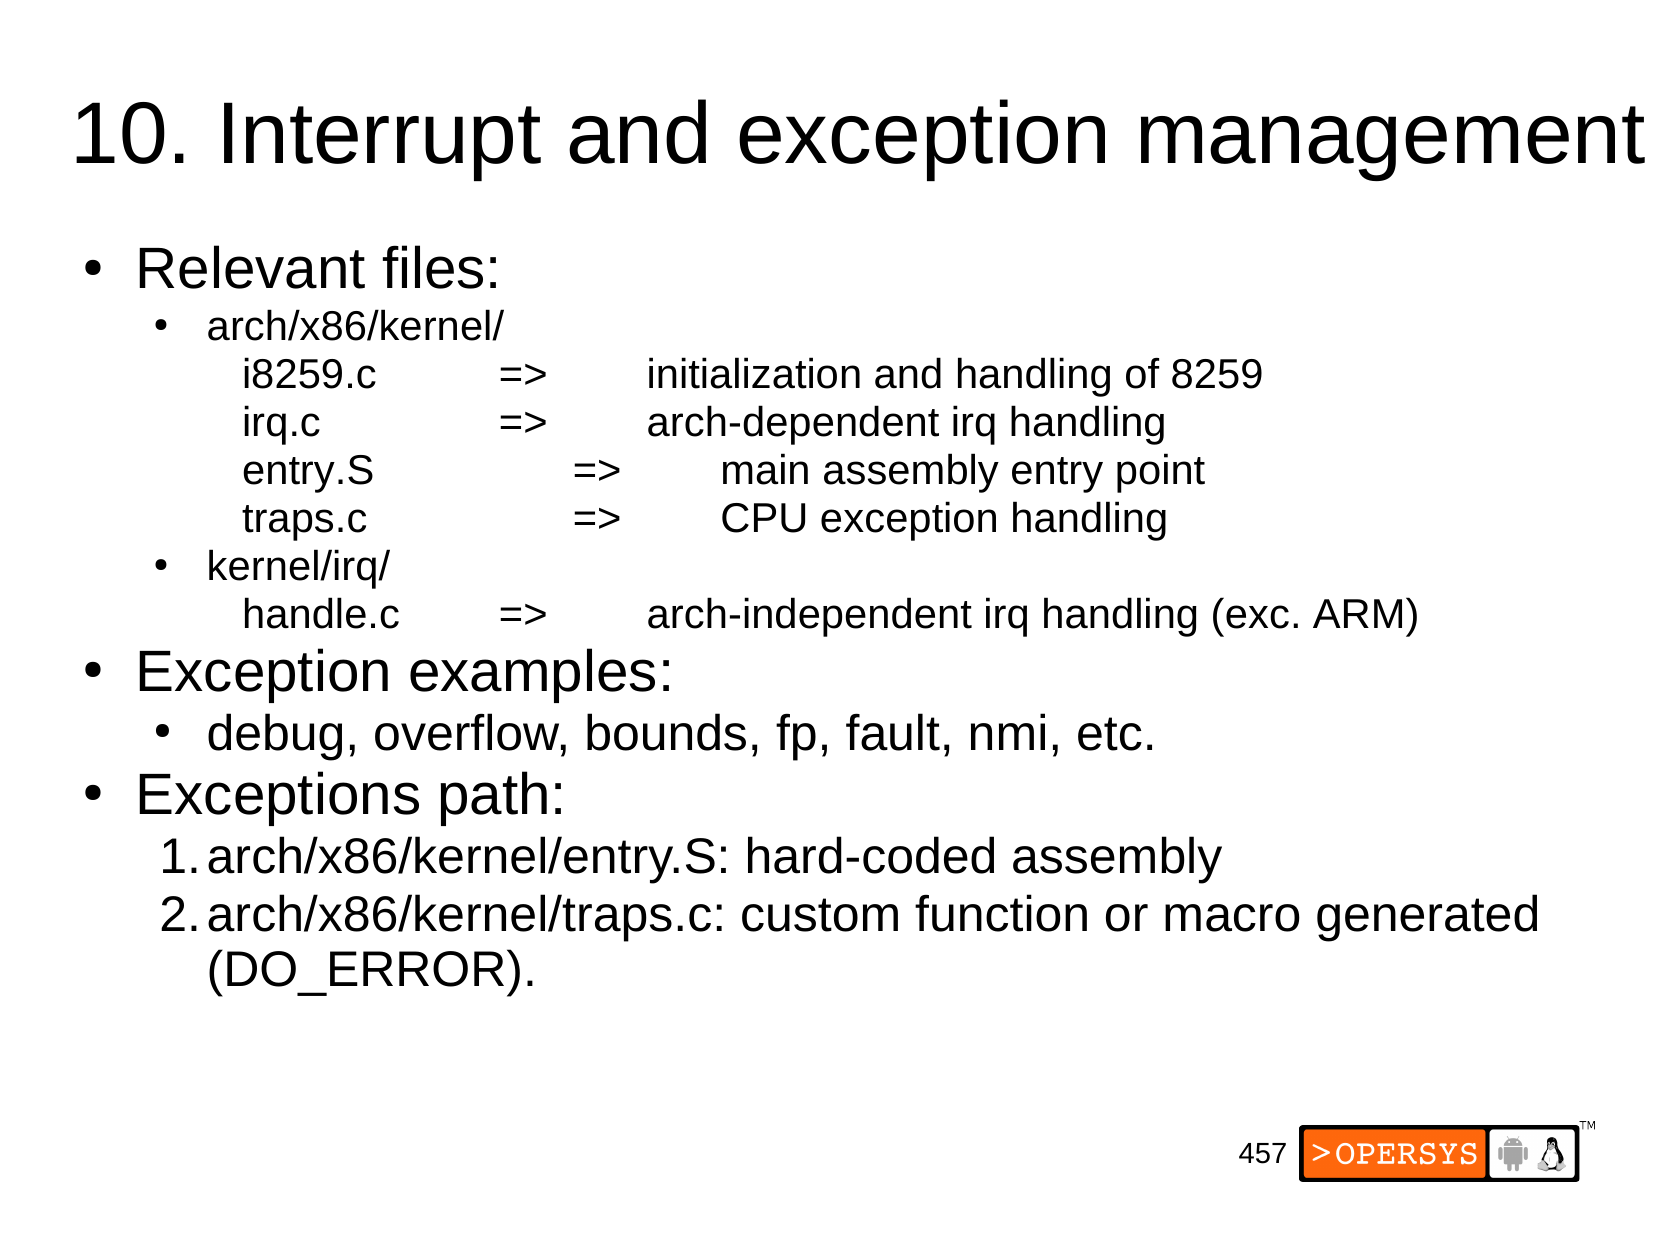

# 10. Interrupt and exception management
Relevant files:
arch/x86/kernel/
i8259.c		=>		initialization and handling of 8259
irq.c			=>		arch-dependent irq handling
entry.S			=>		main assembly entry point
traps.c			=>		CPU exception handling
kernel/irq/
handle.c		=> 		arch-independent irq handling (exc. ARM)
Exception examples:
debug, overflow, bounds, fp, fault, nmi, etc.
Exceptions path:
arch/x86/kernel/entry.S: hard-coded assembly
arch/x86/kernel/traps.c: custom function or macro generated (DO_ERROR).